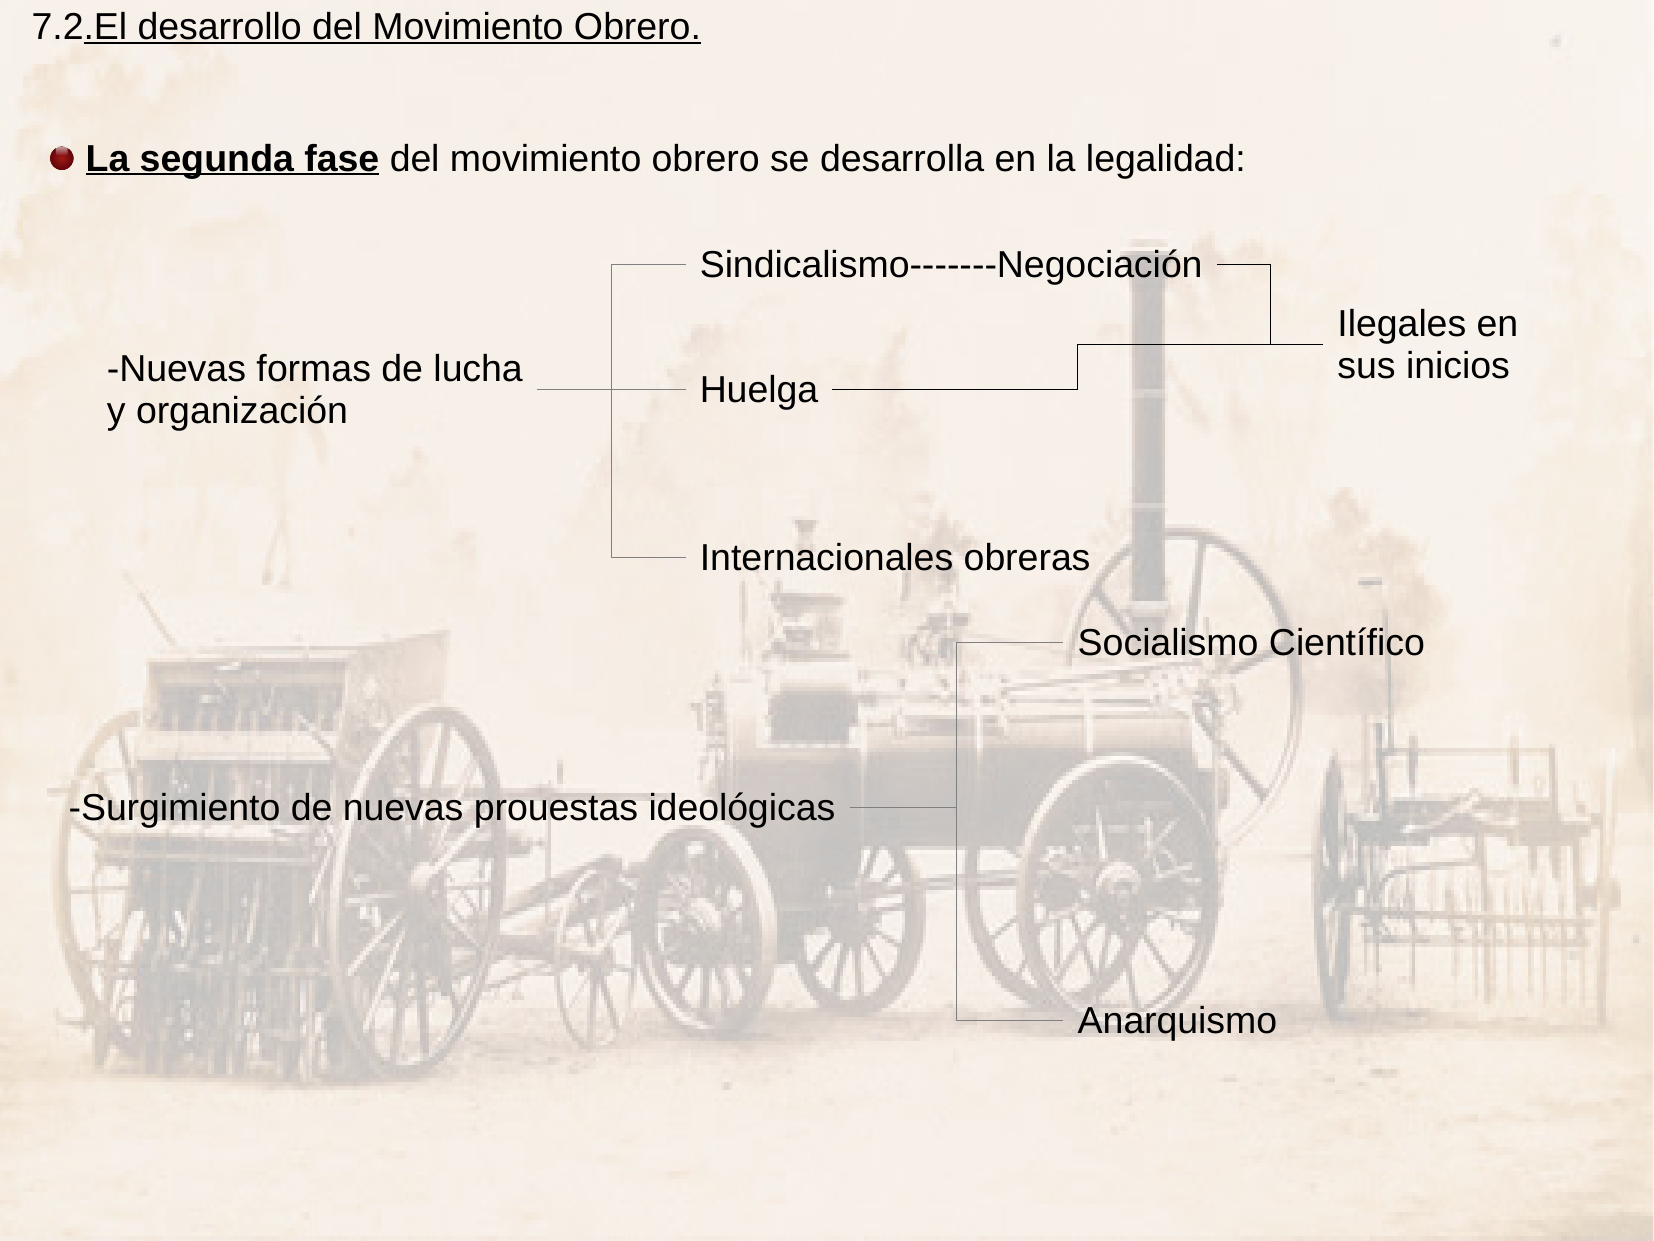

7.2.El desarrollo del Movimiento Obrero.
La segunda fase del movimiento obrero se desarrolla en la legalidad:
Sindicalismo-------Negociación
Ilegales en
sus inicios
-Nuevas formas de lucha
y organización
Huelga
Internacionales obreras
Socialismo Científico
-Surgimiento de nuevas prouestas ideológicas
Anarquismo